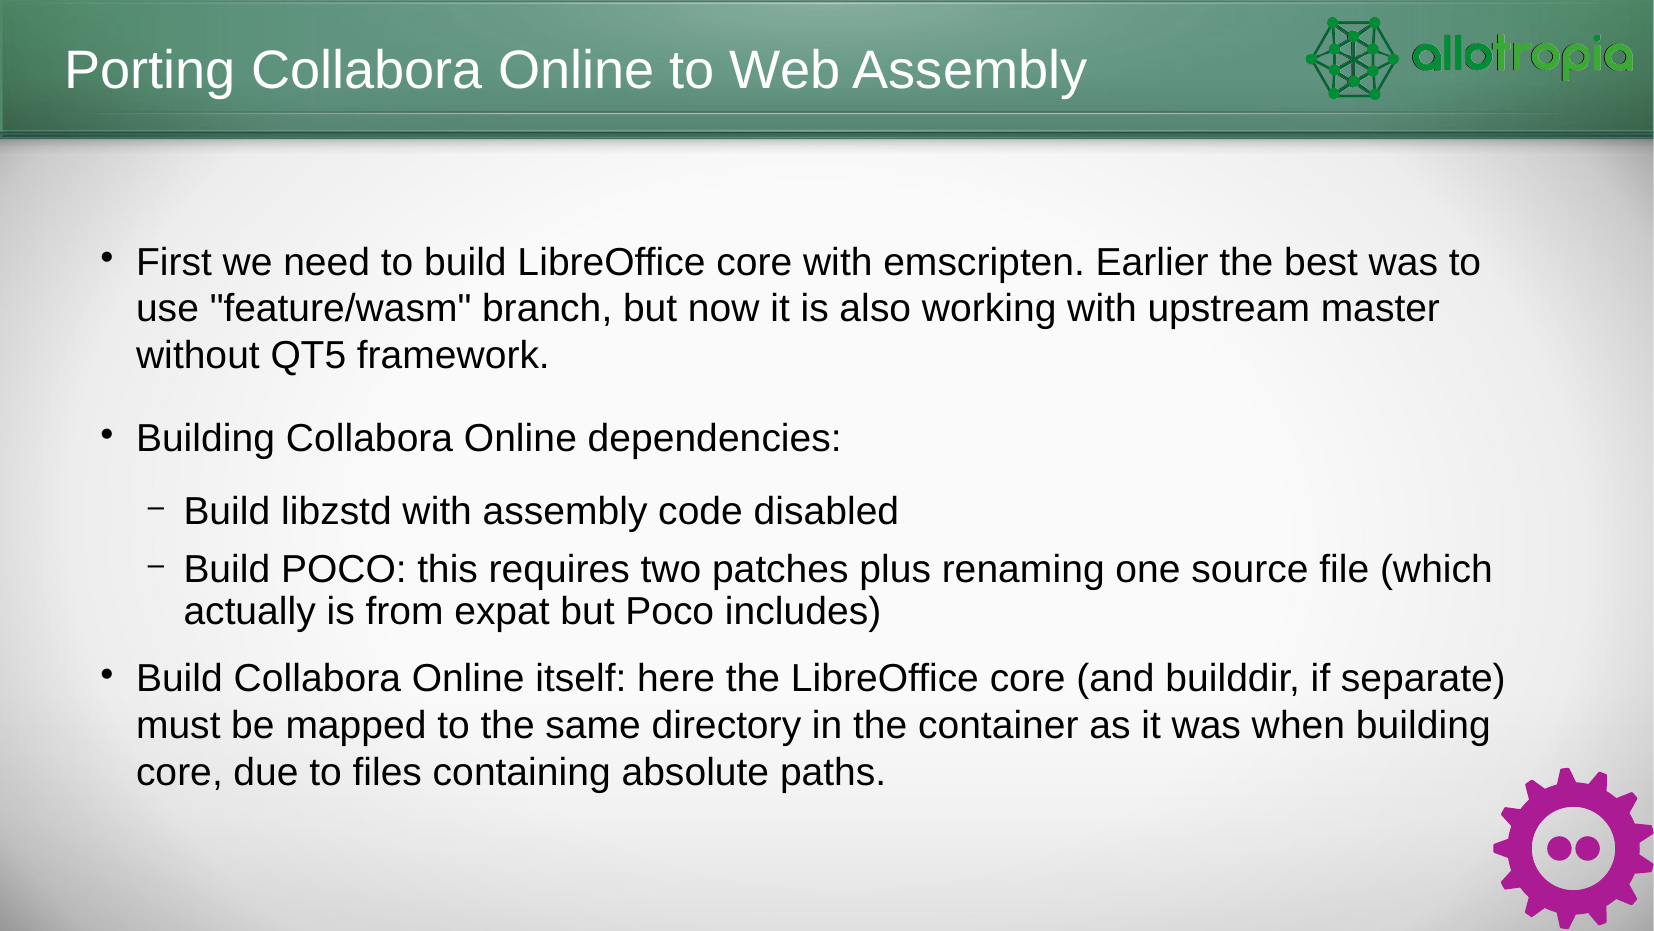

# Porting Collabora Online to Web Assembly
First we need to build LibreOffice core with emscripten. Earlier the best was to use "feature/wasm" branch, but now it is also working with upstream master without QT5 framework.
Building Collabora Online dependencies:
Build libzstd with assembly code disabled
Build POCO: this requires two patches plus renaming one source file (which actually is from expat but Poco includes)
Build Collabora Online itself: here the LibreOffice core (and builddir, if separate) must be mapped to the same directory in the container as it was when building core, due to files containing absolute paths.